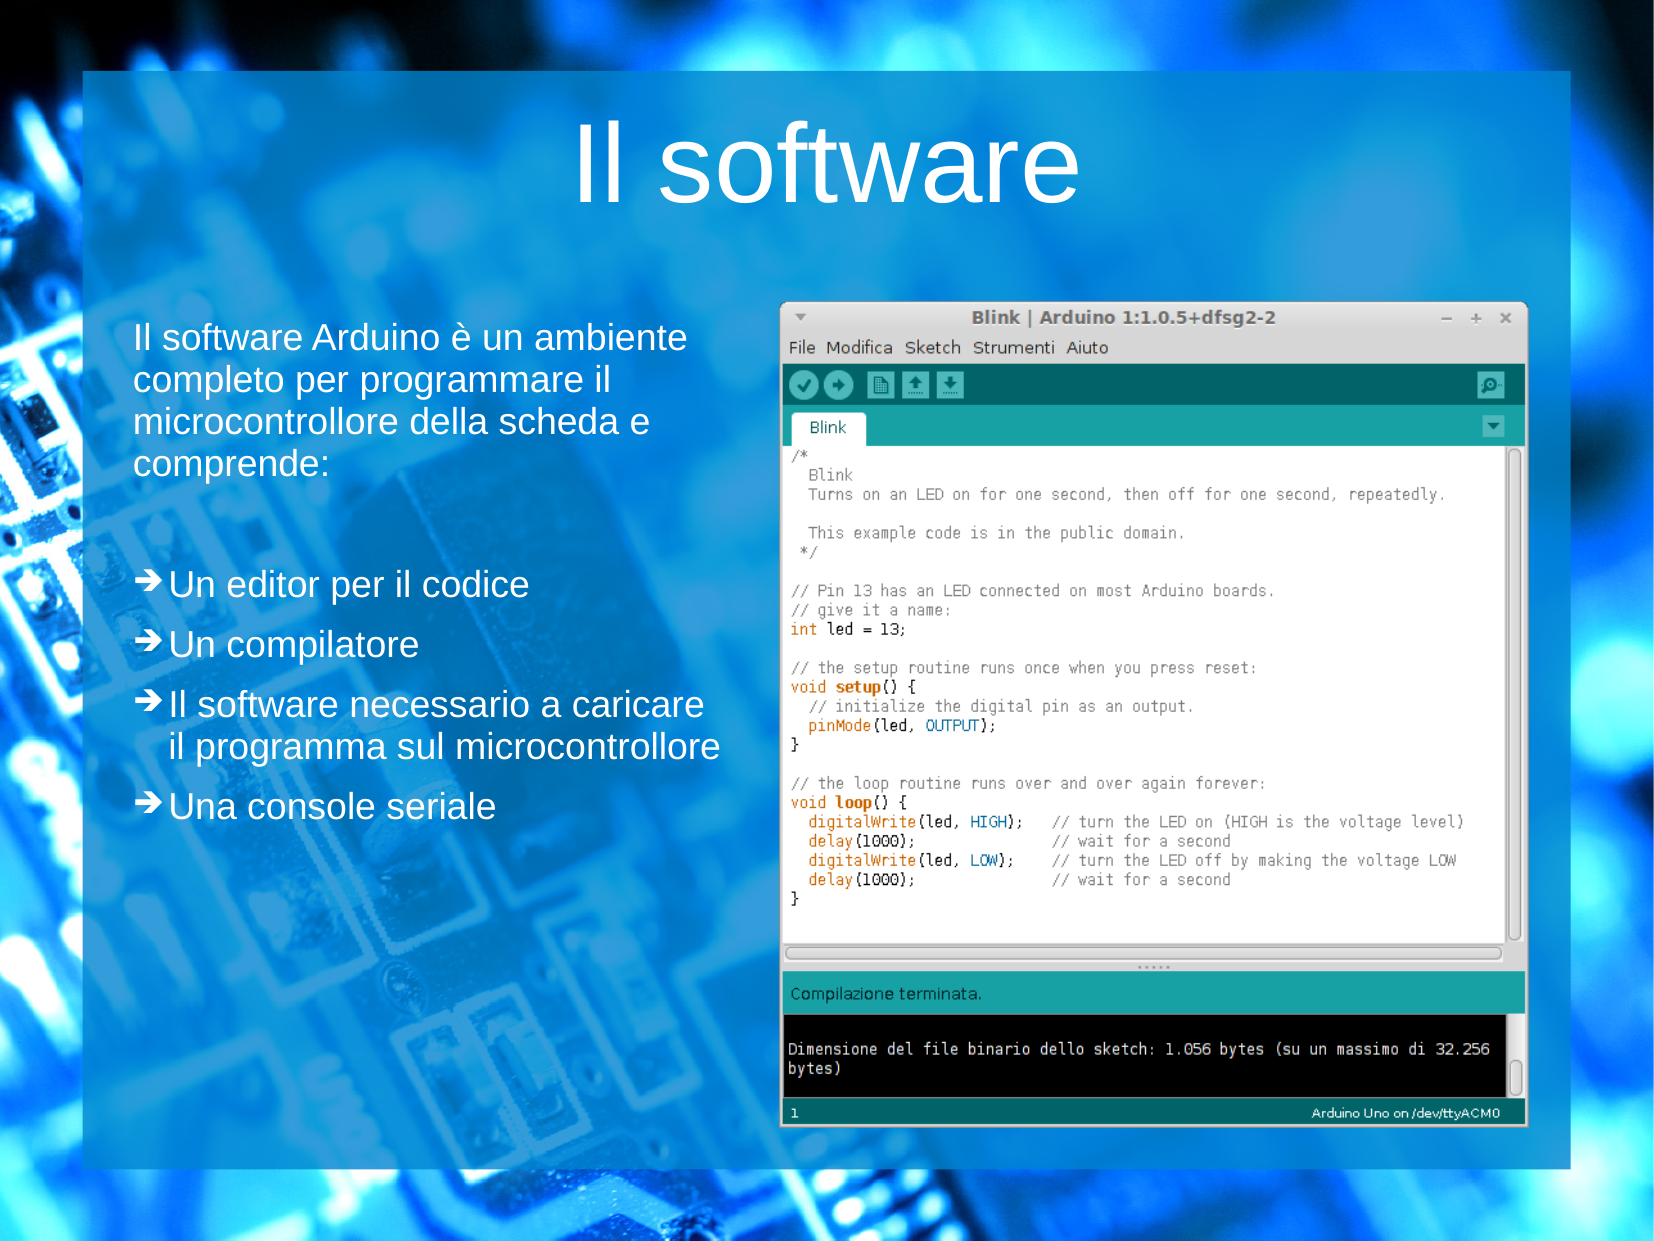

# Il software
Il software Arduino è un ambiente completo per programmare il microcontrollore della scheda e comprende:
Un editor per il codice
Un compilatore
Il software necessario a caricare il programma sul microcontrollore
Una console seriale